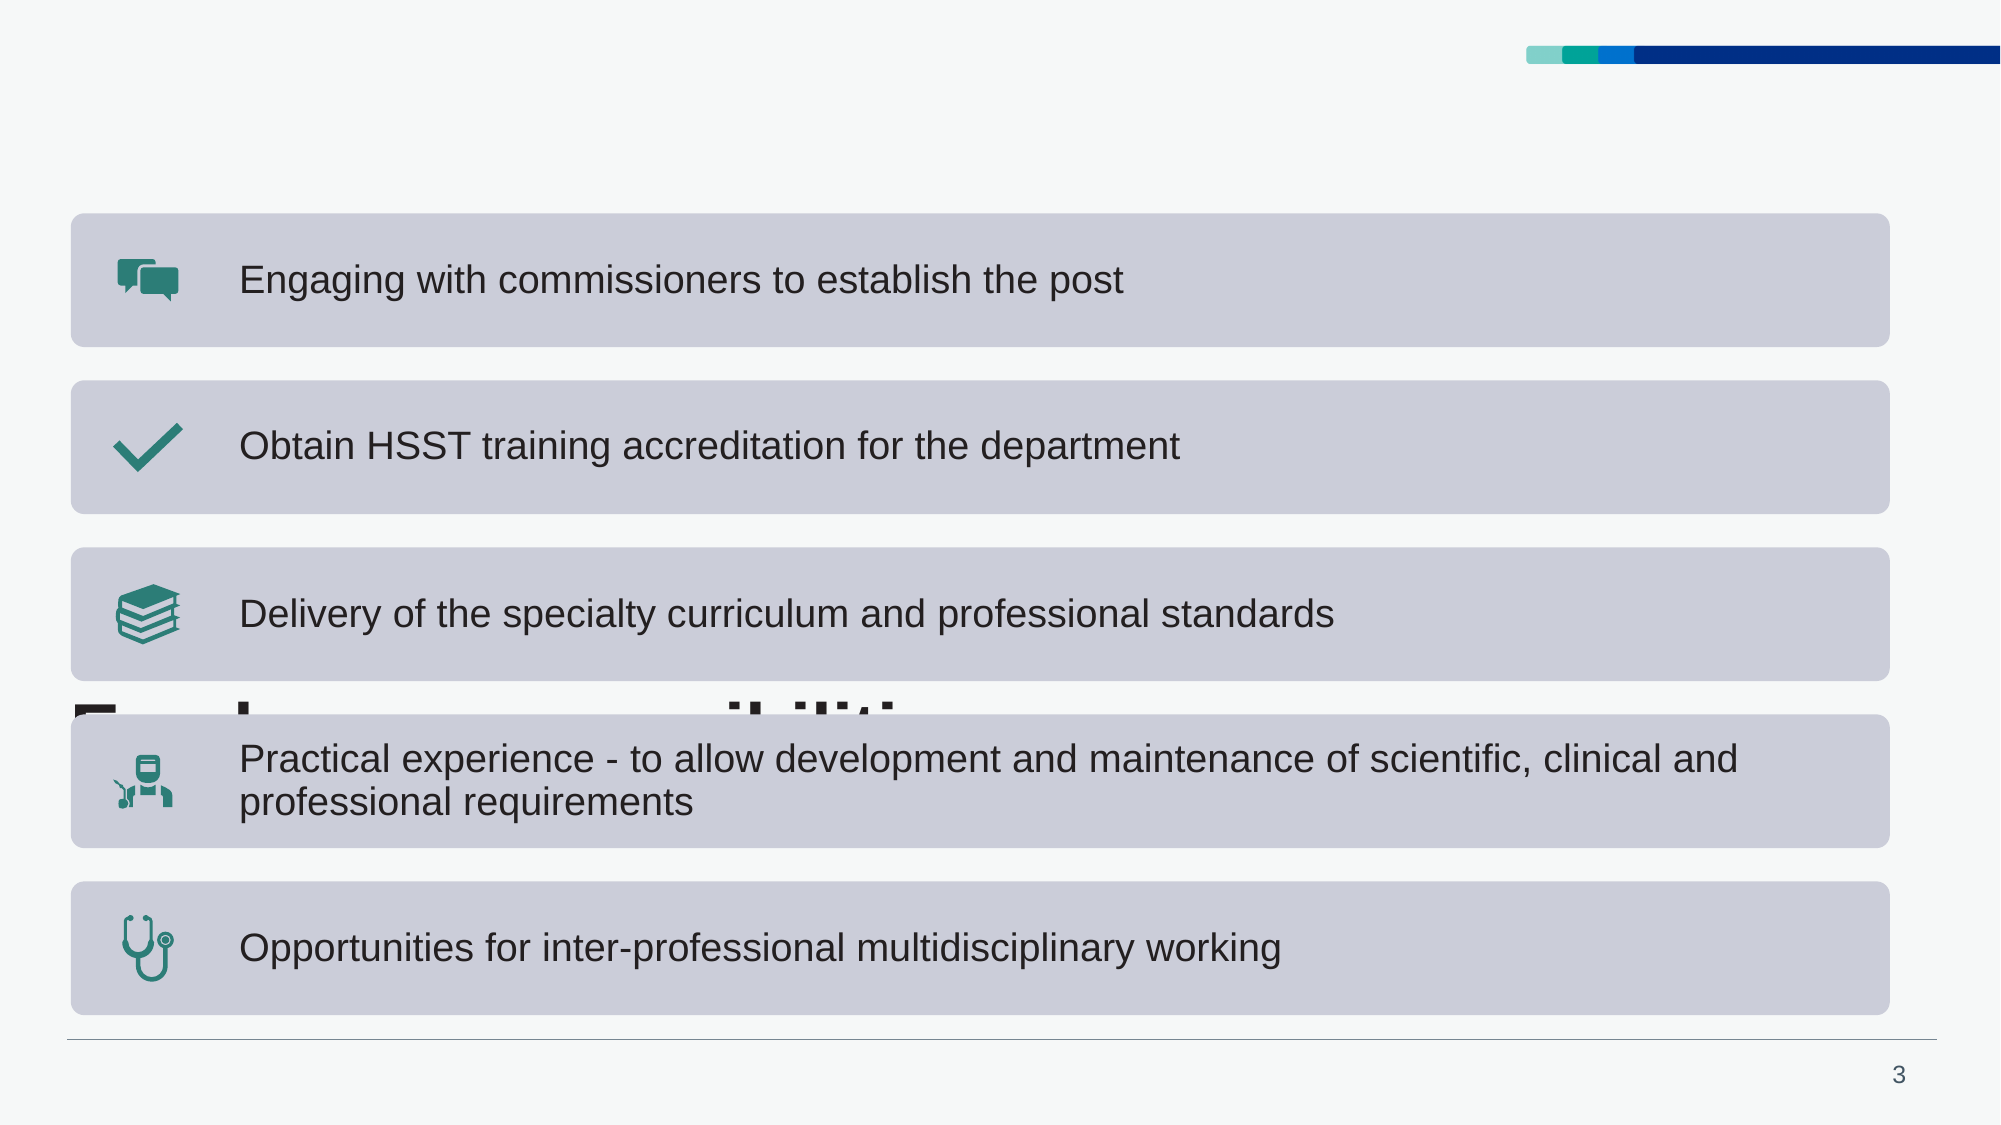

Engaging with commissioners to establish the post
Obtain HSST training accreditation for the department
Delivery of the specialty curriculum and professional standards
Practical experience - to allow development and maintenance of scientific, clinical and professional requirements
Opportunities for inter-professional multidisciplinary working
# Employer responsibilities